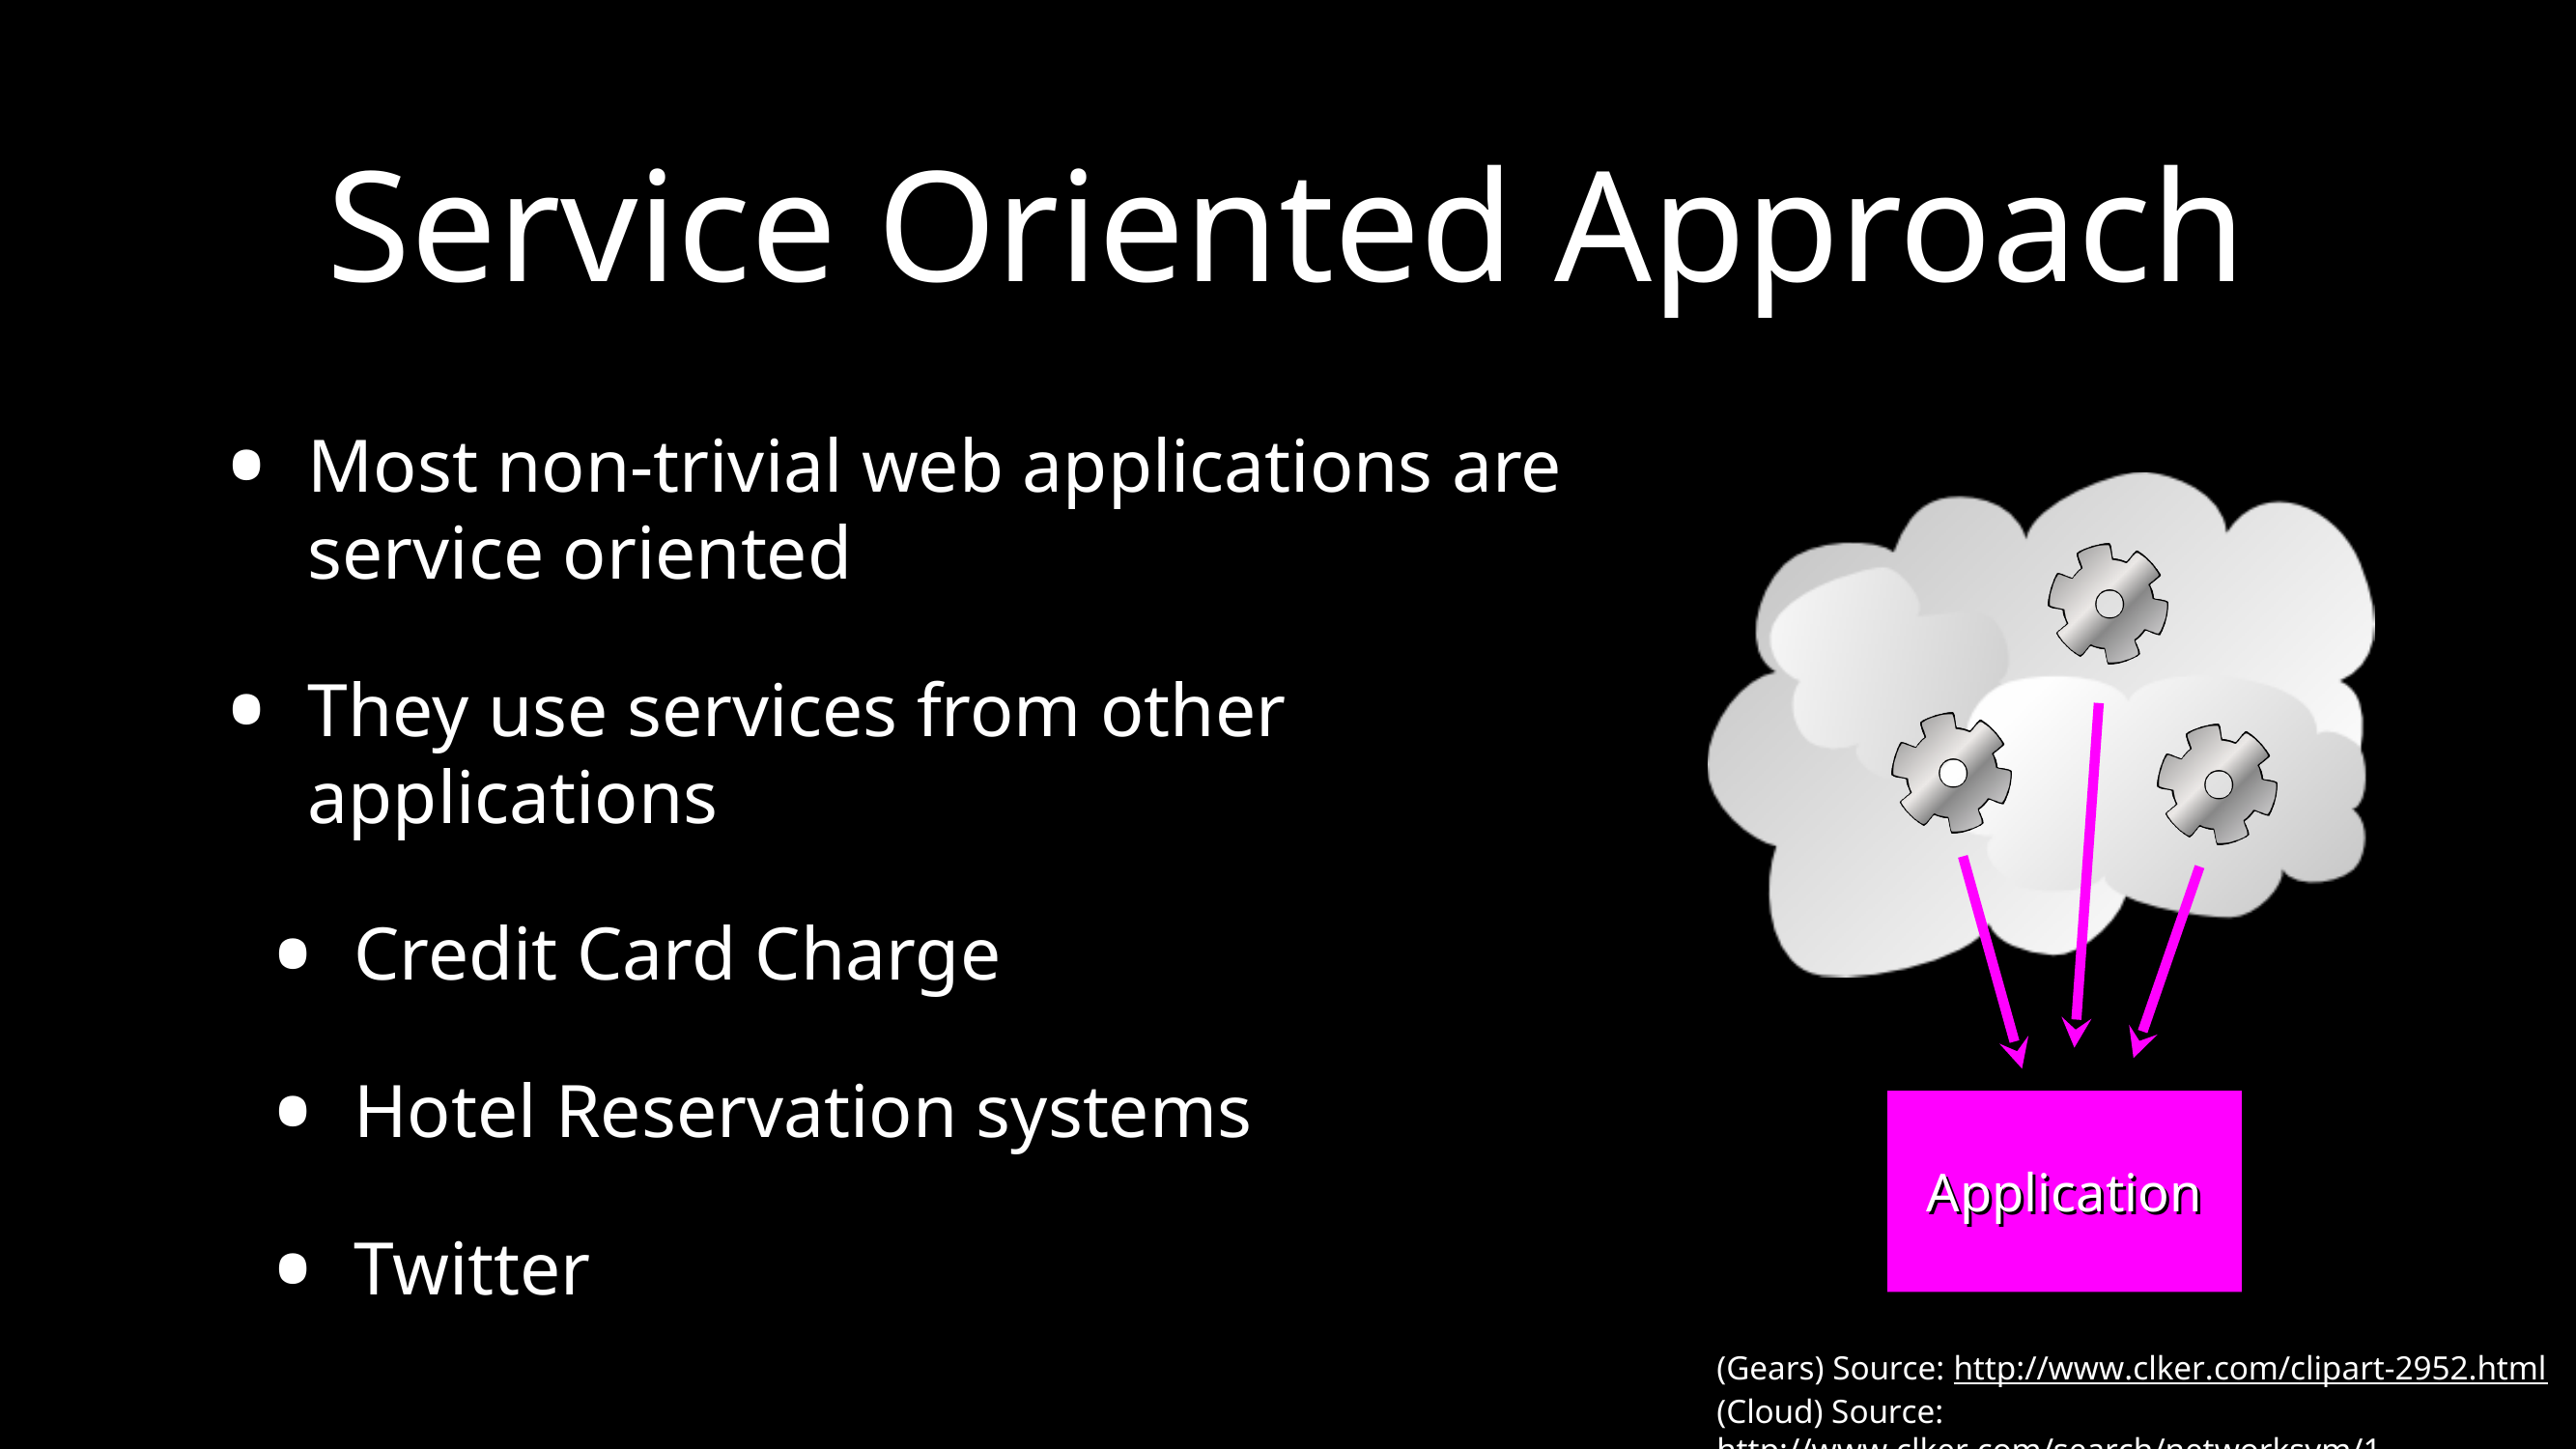

# Service Oriented Approach
Most non-trivial web applications are service oriented
They use services from other applications
Credit Card Charge
Hotel Reservation systems
Twitter
Application
(Gears) Source: http://www.clker.com/clipart-2952.html
(Cloud) Source: http://www.clker.com/search/networksym/1